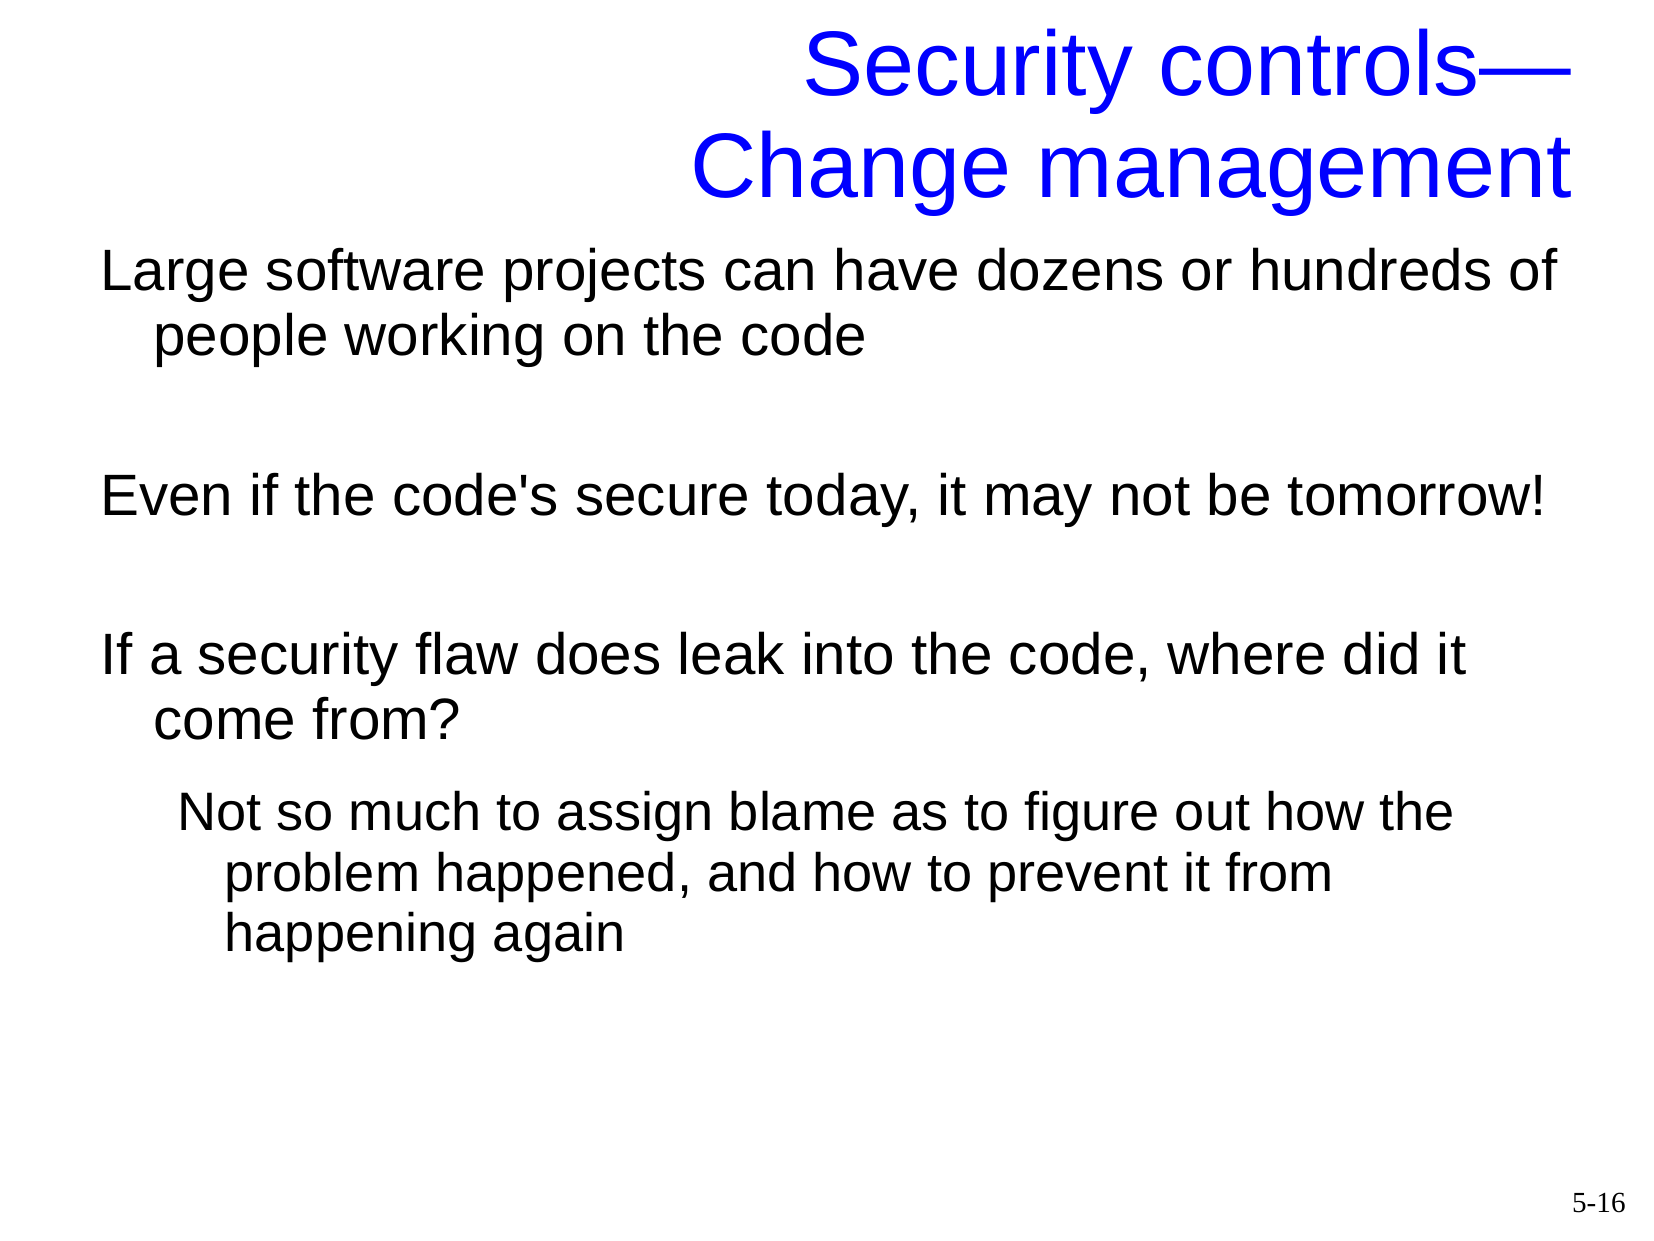

# Security controls— Change management
Large software projects can have dozens or hundreds of people working on the code
Even if the code's secure today, it may not be tomorrow!
If a security flaw does leak into the code, where did it come from?
Not so much to assign blame as to figure out how the problem happened, and how to prevent it from happening again